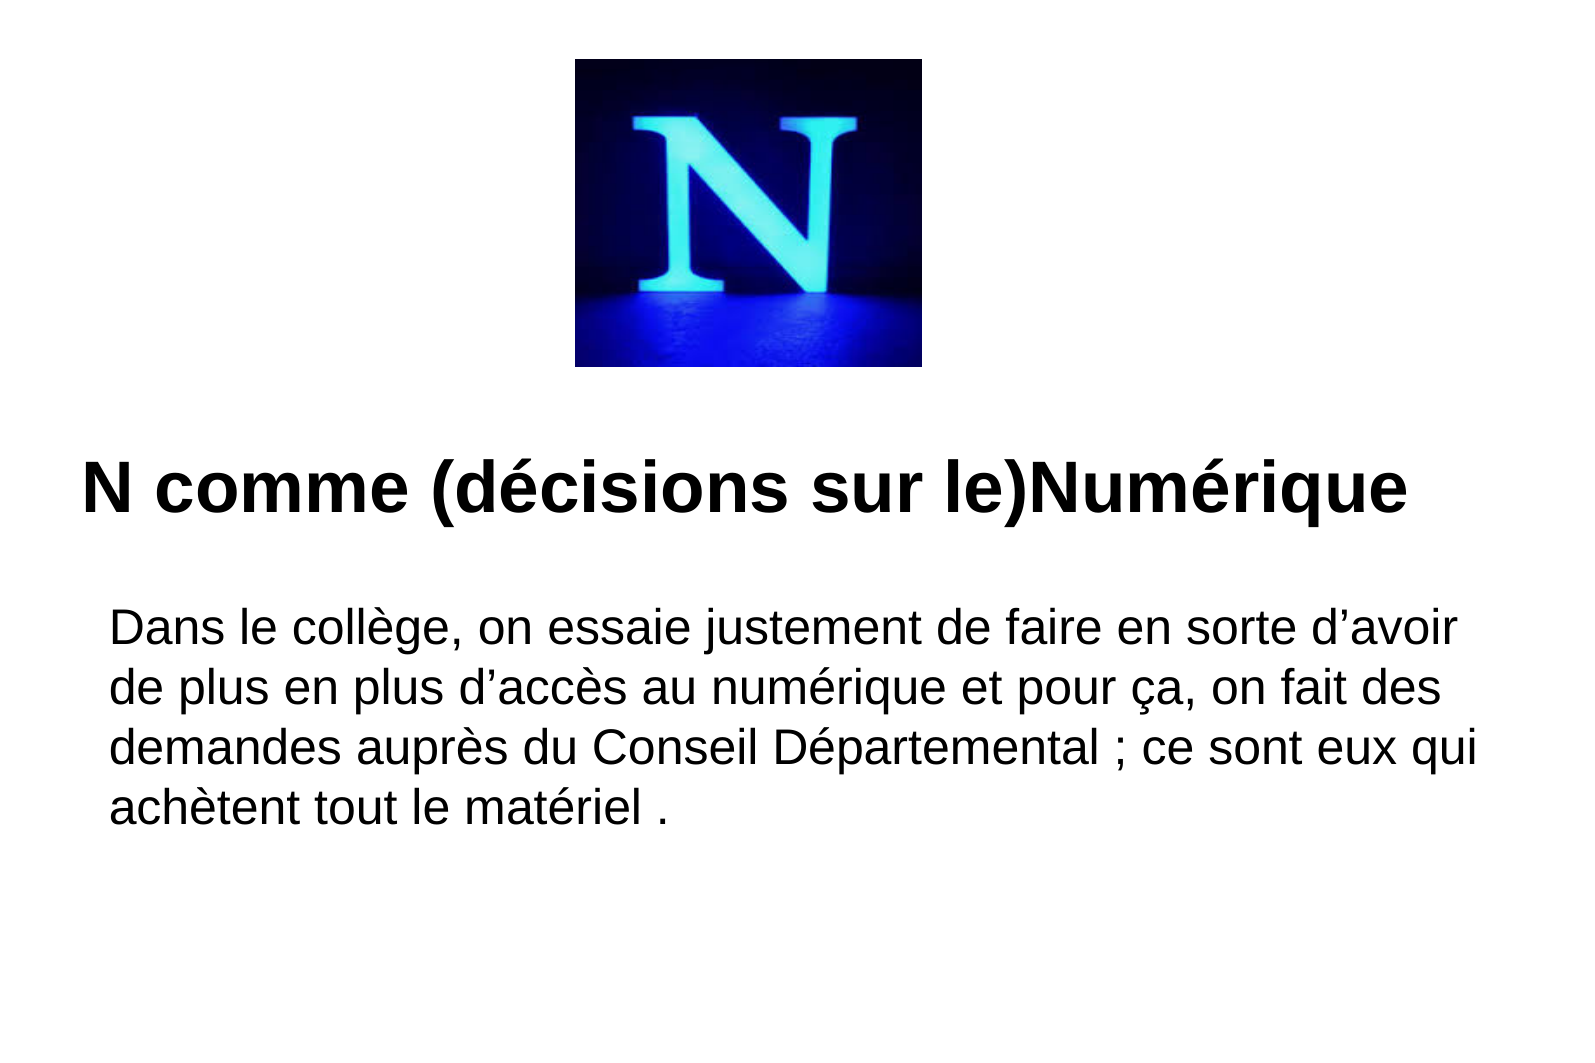

N comme (décisions sur le)Numérique
# Dans le collège, on essaie justement de faire en sorte d’avoir de plus en plus d’accès au numérique et pour ça, on fait des demandes auprès du Conseil Départemental ; ce sont eux qui achètent tout le matériel .